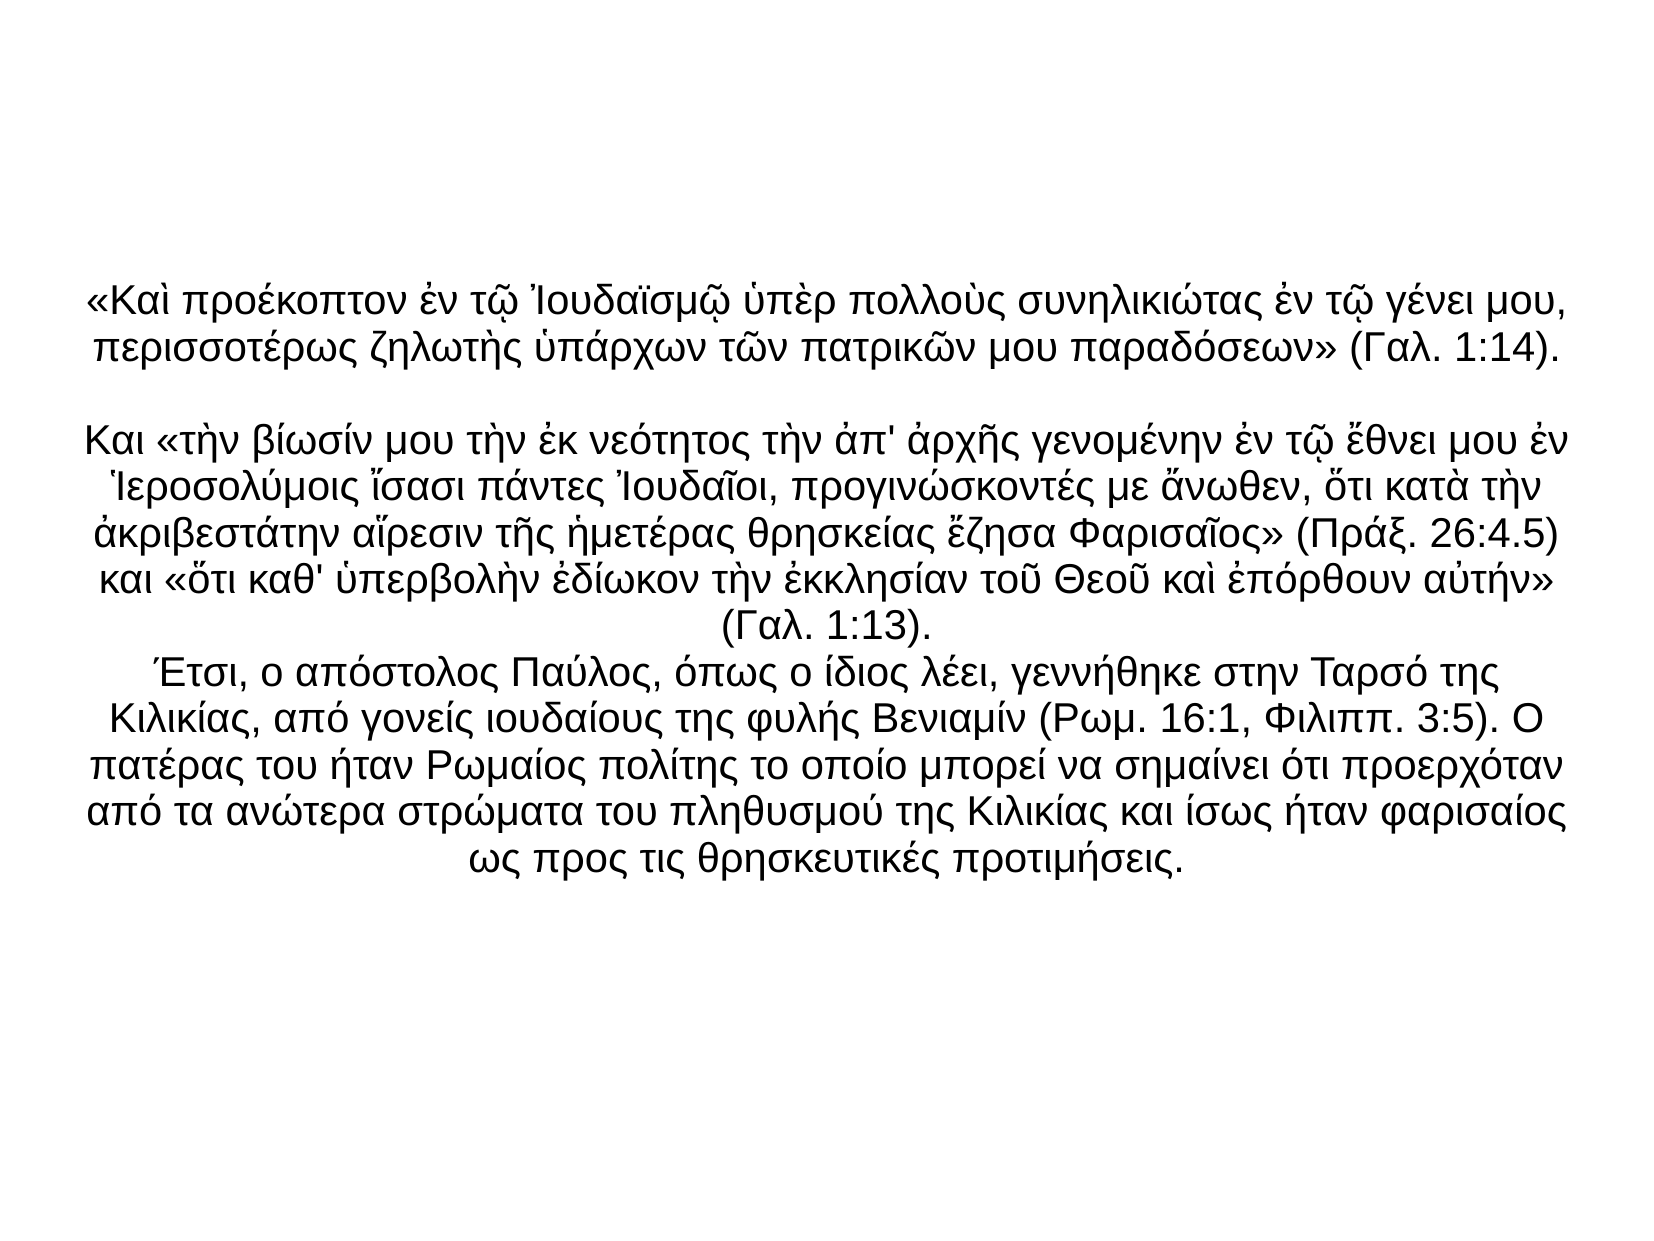

# «Καὶ προέκοπτον ἐν τῷ Ἰουδαϊσμῷ ὑπὲρ πολλοὺς συνηλικιώτας ἐν τῷ γένει μου, περισσοτέρως ζηλωτὴς ὑπάρχων τῶν πατρικῶν μου παραδόσεων» (Γαλ. 1:14).
Και «τὴν βίωσίν μου τὴν ἐκ νεότητος τὴν ἀπ' ἀρχῆς γενομένην ἐν τῷ ἔθνει μου ἐν Ἱεροσολύμοις ἴσασι πάντες Ἰουδαῖοι, προγινώσκοντές με ἄνωθεν, ὅτι κατὰ τὴν ἀκριβεστάτην αἵρεσιν τῆς ἡμετέρας θρησκείας ἔζησα Φαρισαῖος» (Πράξ. 26:4.5) και «ὅτι καθ' ὑπερβολὴν ἐδίωκον τὴν ἐκκλησίαν τοῦ Θεοῦ καὶ ἐπόρθουν αὐτήν» (Γαλ. 1:13).
Έτσι, ο απόστολος Παύλος, όπως ο ίδιος λέει, γεννήθηκε στην Ταρσό της Κιλικίας, από γονείς ιουδαίους της φυλής Βενιαμίν (Ρωμ. 16:1, Φιλιππ. 3:5). Ο πατέρας του ήταν Ρωμαίος πολίτης το οποίο μπορεί να σημαίνει ότι προερχόταν από τα ανώτερα στρώματα του πληθυσμού της Κιλικίας και ίσως ήταν φαρισαίος ως προς τις θρησκευτικές προτιμήσεις.